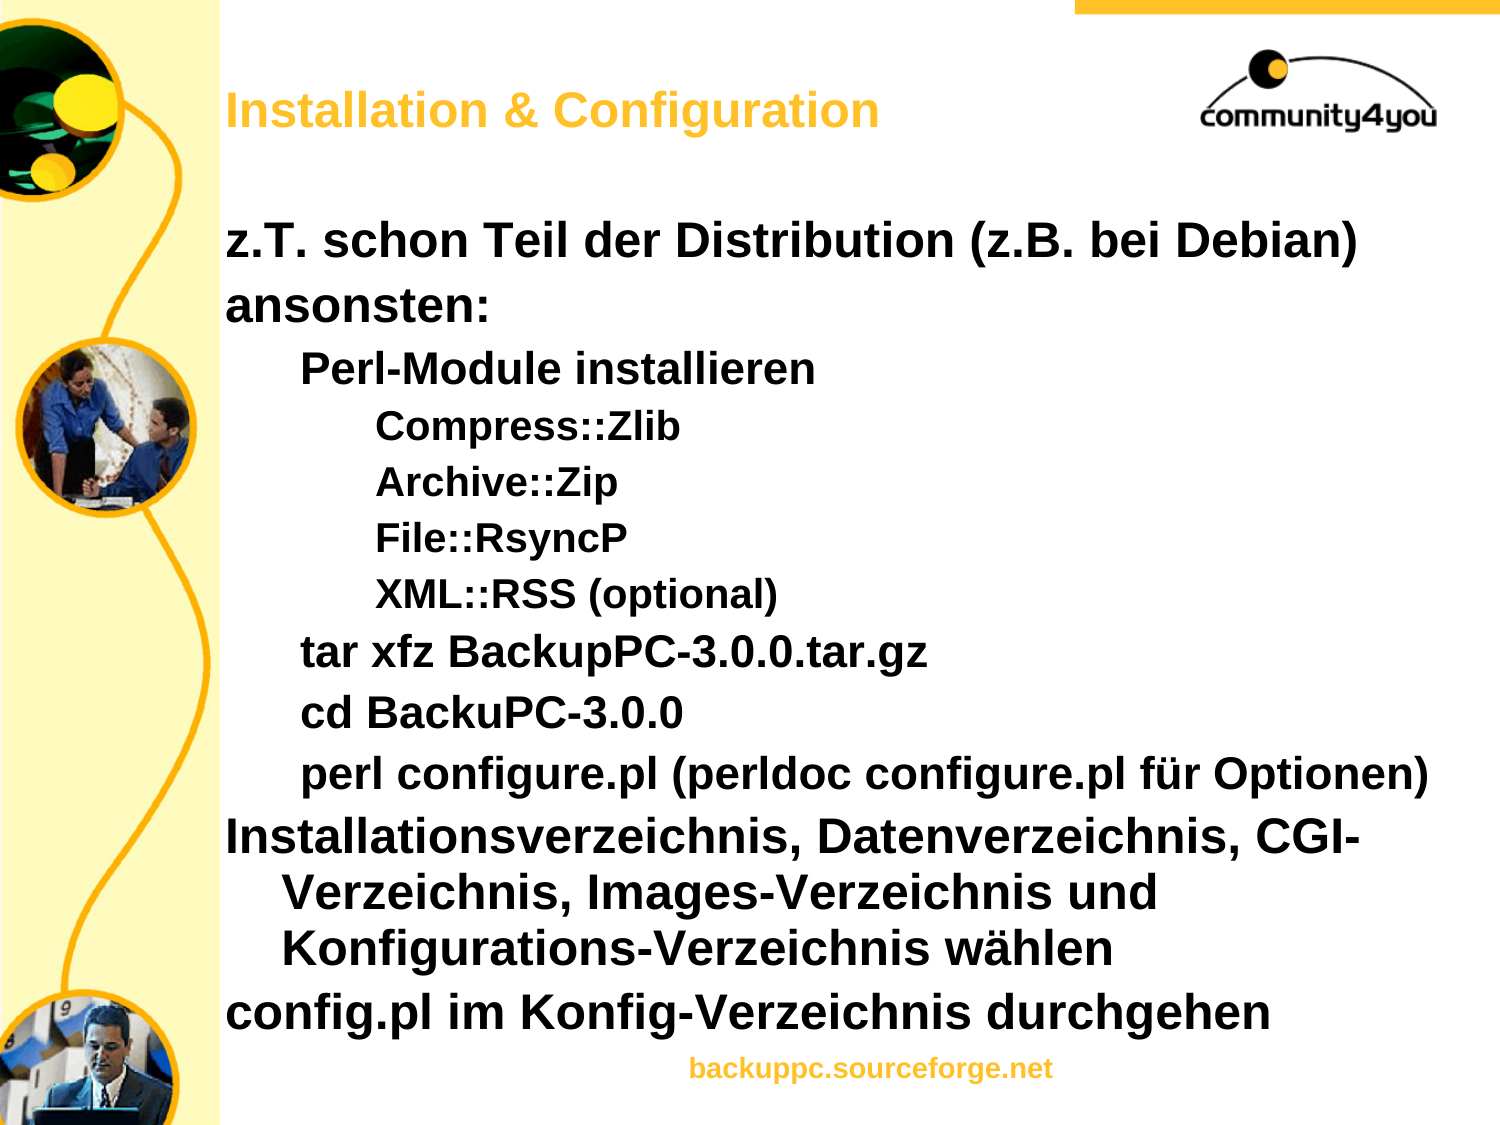

# Installation & Configuration
z.T. schon Teil der Distribution (z.B. bei Debian)
ansonsten:
Perl-Module installieren
Compress::Zlib
Archive::Zip
File::RsyncP
XML::RSS (optional)
tar xfz BackupPC-3.0.0.tar.gz
cd BackuPC-3.0.0
perl configure.pl (perldoc configure.pl für Optionen)
Installationsverzeichnis, Datenverzeichnis, CGI-Verzeichnis, Images-Verzeichnis und Konfigurations-Verzeichnis wählen
config.pl im Konfig-Verzeichnis durchgehen